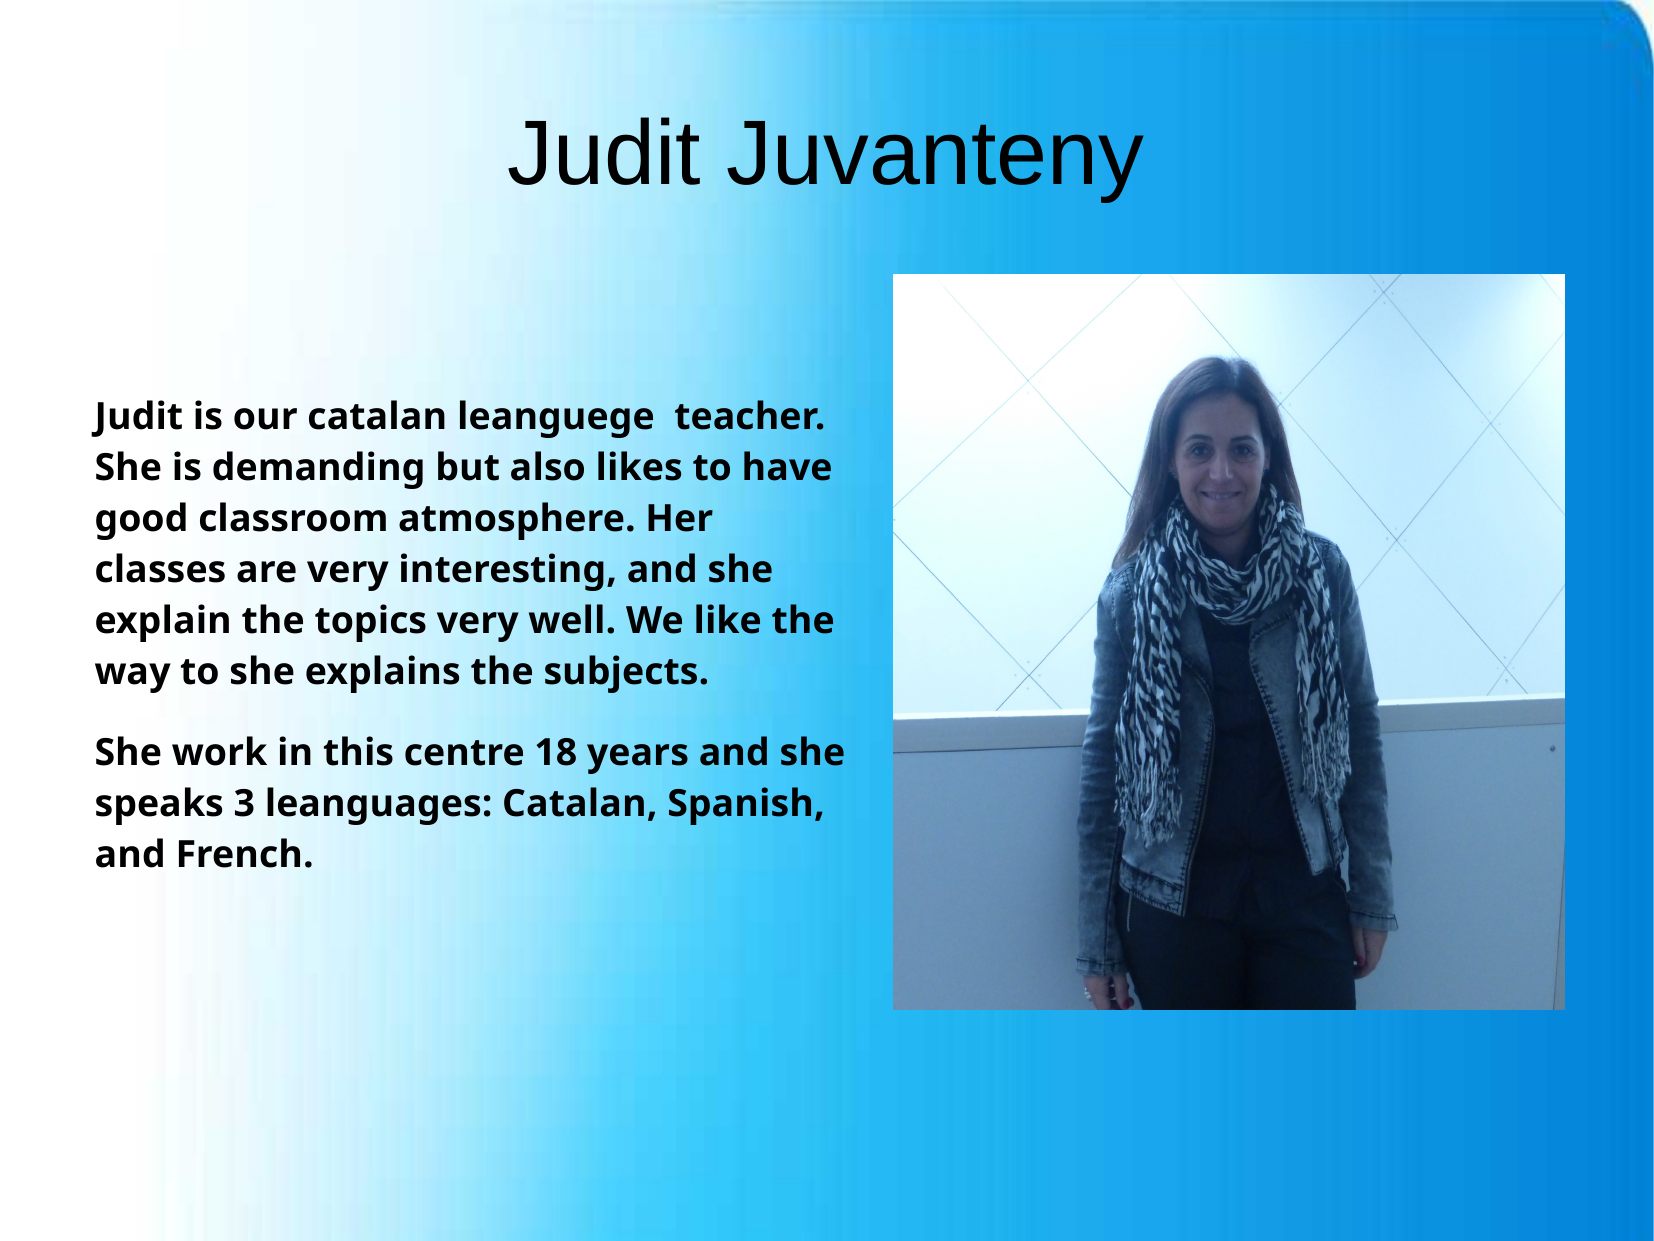

# Judit Juvanteny
Judit is our catalan leanguege teacher. She is demanding but also likes to have good classroom atmosphere. Her classes are very interesting, and she explain the topics very well. We like the way to she explains the subjects.
She work in this centre 18 years and she speaks 3 leanguages: Catalan, Spanish, and French.